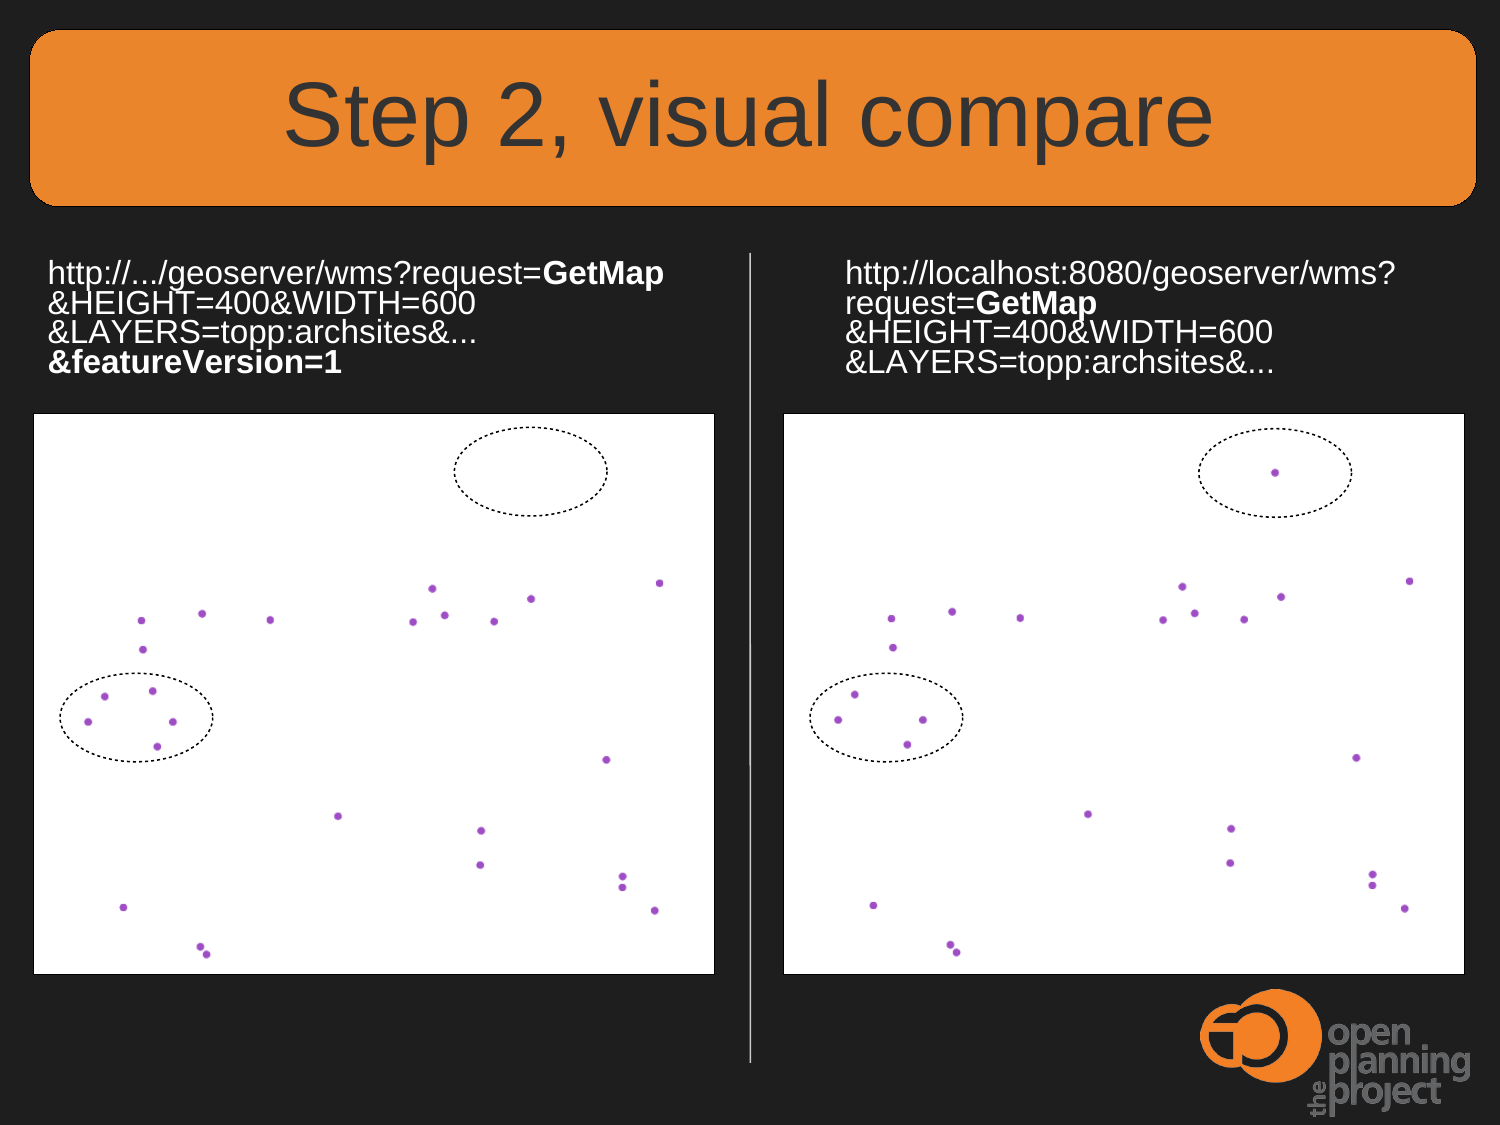

# Step 2, visual compare
http://.../geoserver/wms?request=GetMap
&HEIGHT=400&WIDTH=600
&LAYERS=topp:archsites&...
&featureVersion=1
http://localhost:8080/geoserver/wms?request=GetMap
&HEIGHT=400&WIDTH=600
&LAYERS=topp:archsites&...